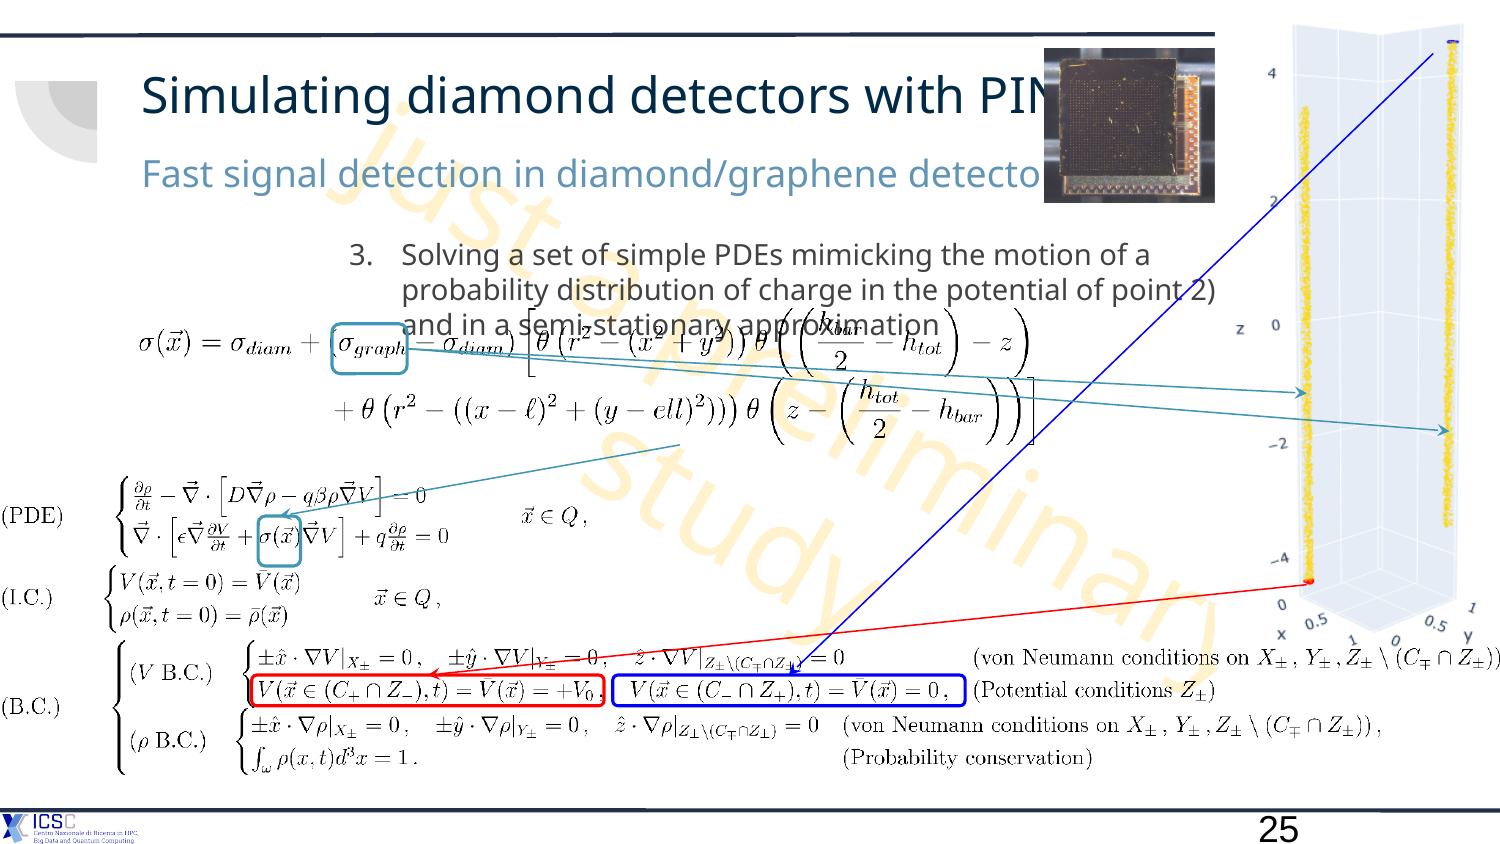

# Simulating diamond detectors with PINN
Fast signal detection in diamond/graphene detectors
[1] K. Schulten, I. Kosztin (Spring 2000). "Smoluchowski Diffusion Equation". Non-Equilibrium Statistical Mechanics: Course Notes
[2] T. Heubrandtner, B. Schnizer, Nucl. Instr. and Meth. A 478 (2002) 444.
Solving a set of simple PDEs mimicking the motion of a probability distribution of charge in the potential of point 2) and in a semi-stationary approximation
just a preliminary study